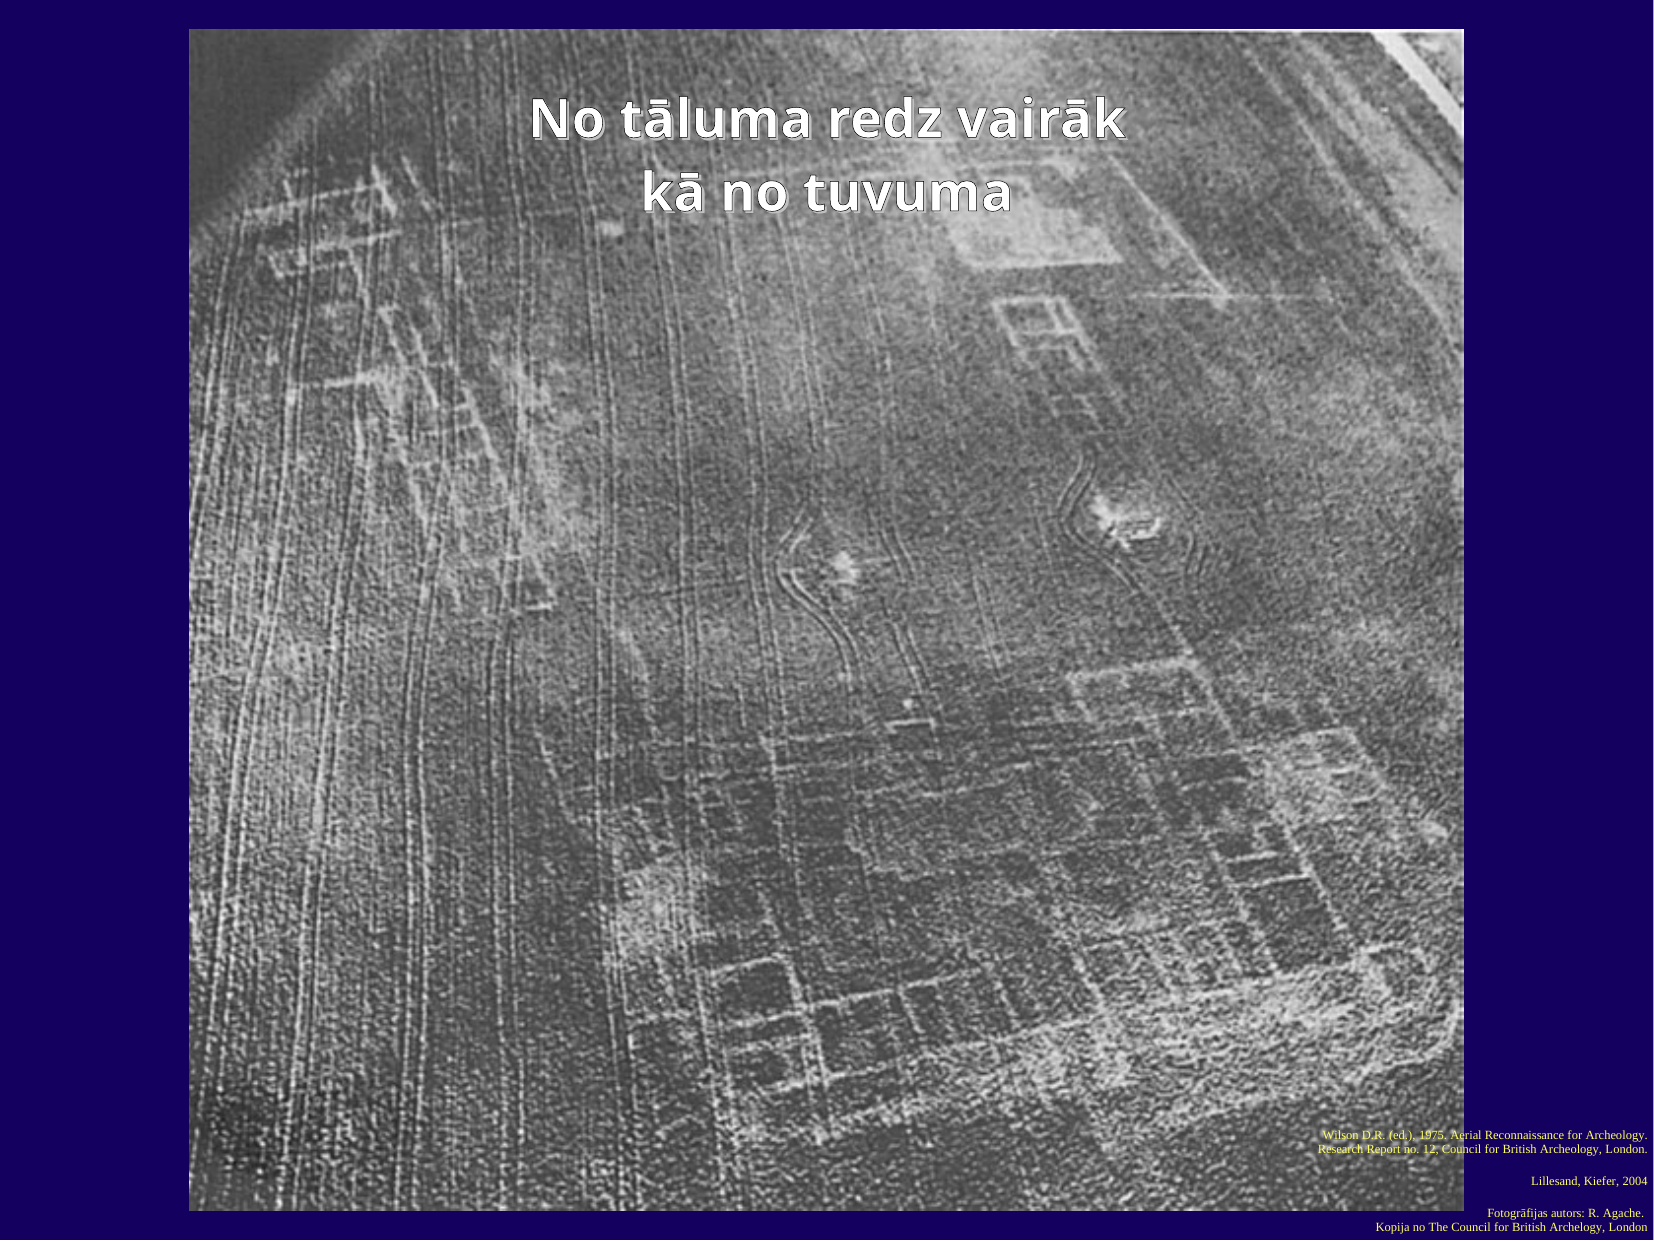

# No tāluma redz vairāk kā no tuvuma
Wilson D.R. (ed.), 1975. Aerial Reconnaissance for Archeology.
Research Report no. 12, Council for British Archeology, London.
Lillesand, Kiefer, 2004
Fotogrāfijas autors: R. Agache.
Kopija no The Council for British Archelogy, London